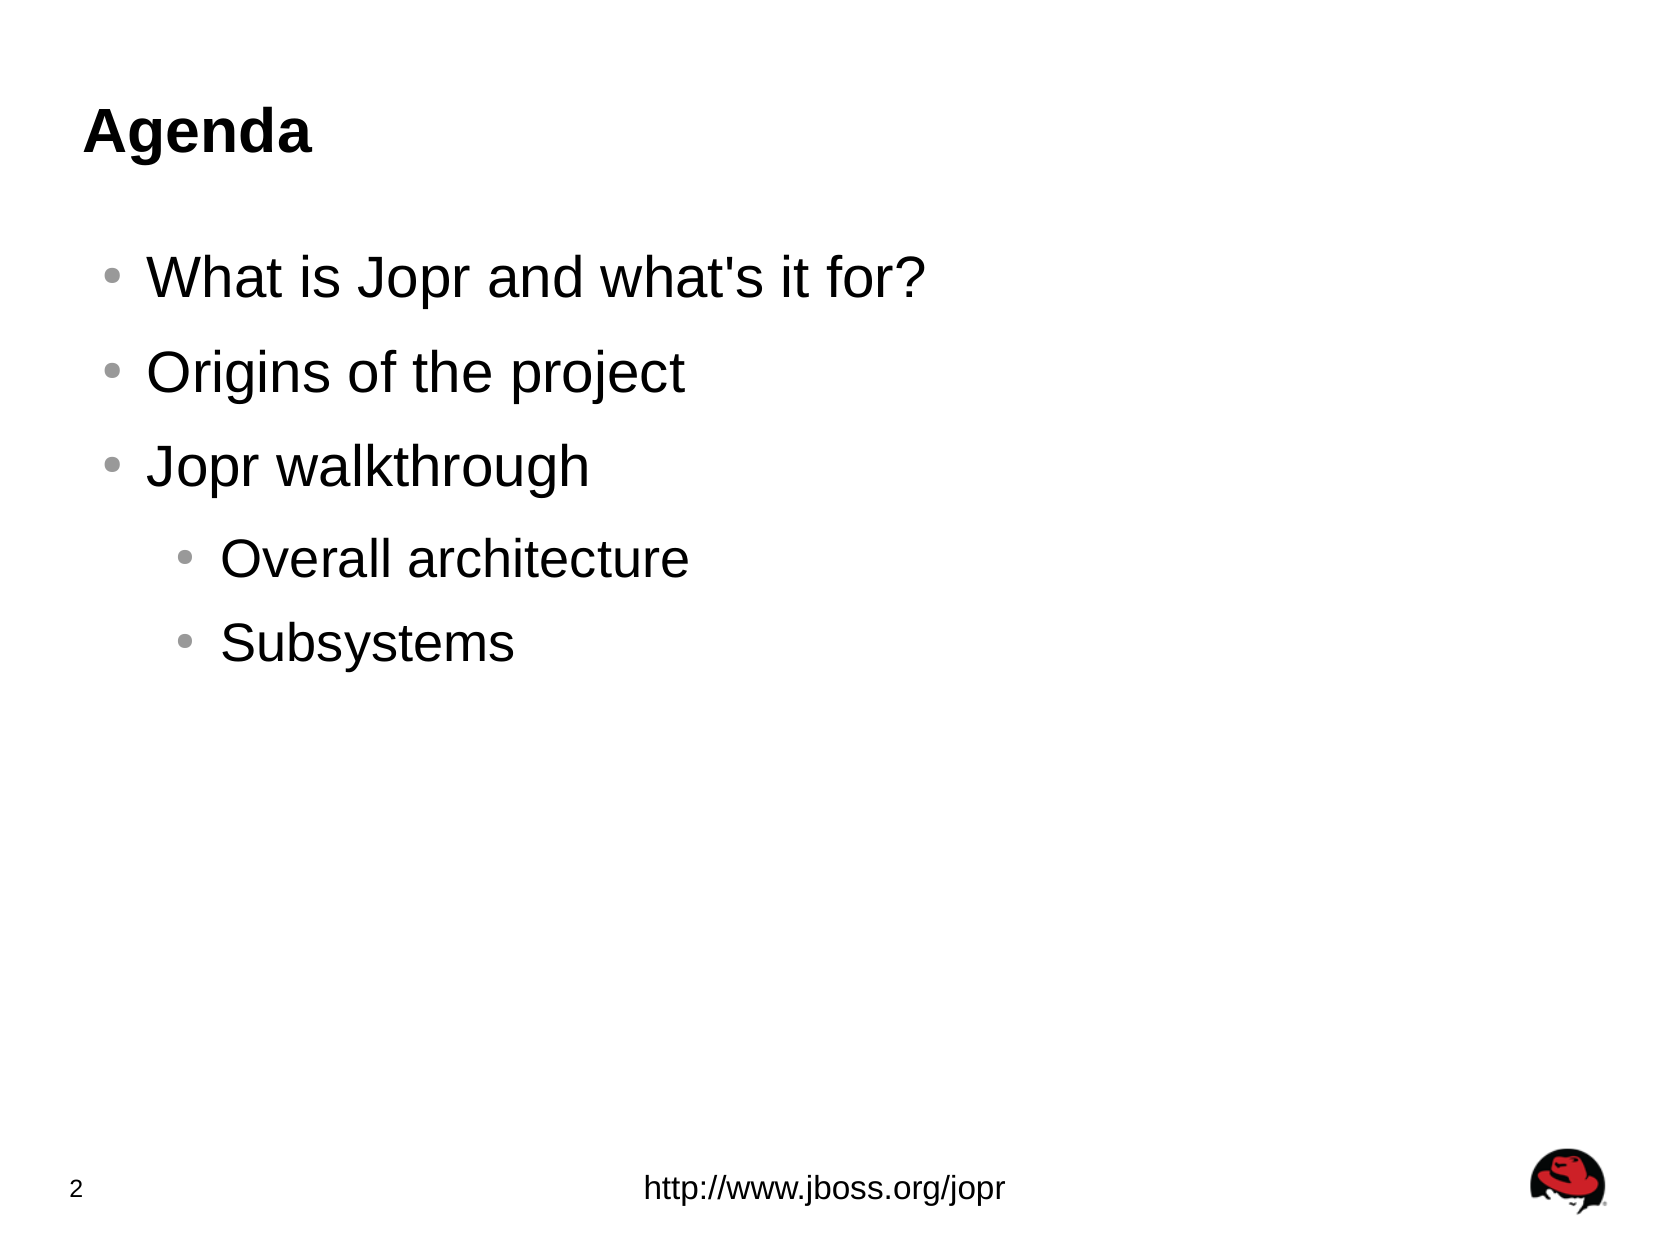

# Agenda
What is Jopr and what's it for?
Origins of the project
Jopr walkthrough
Overall architecture
Subsystems